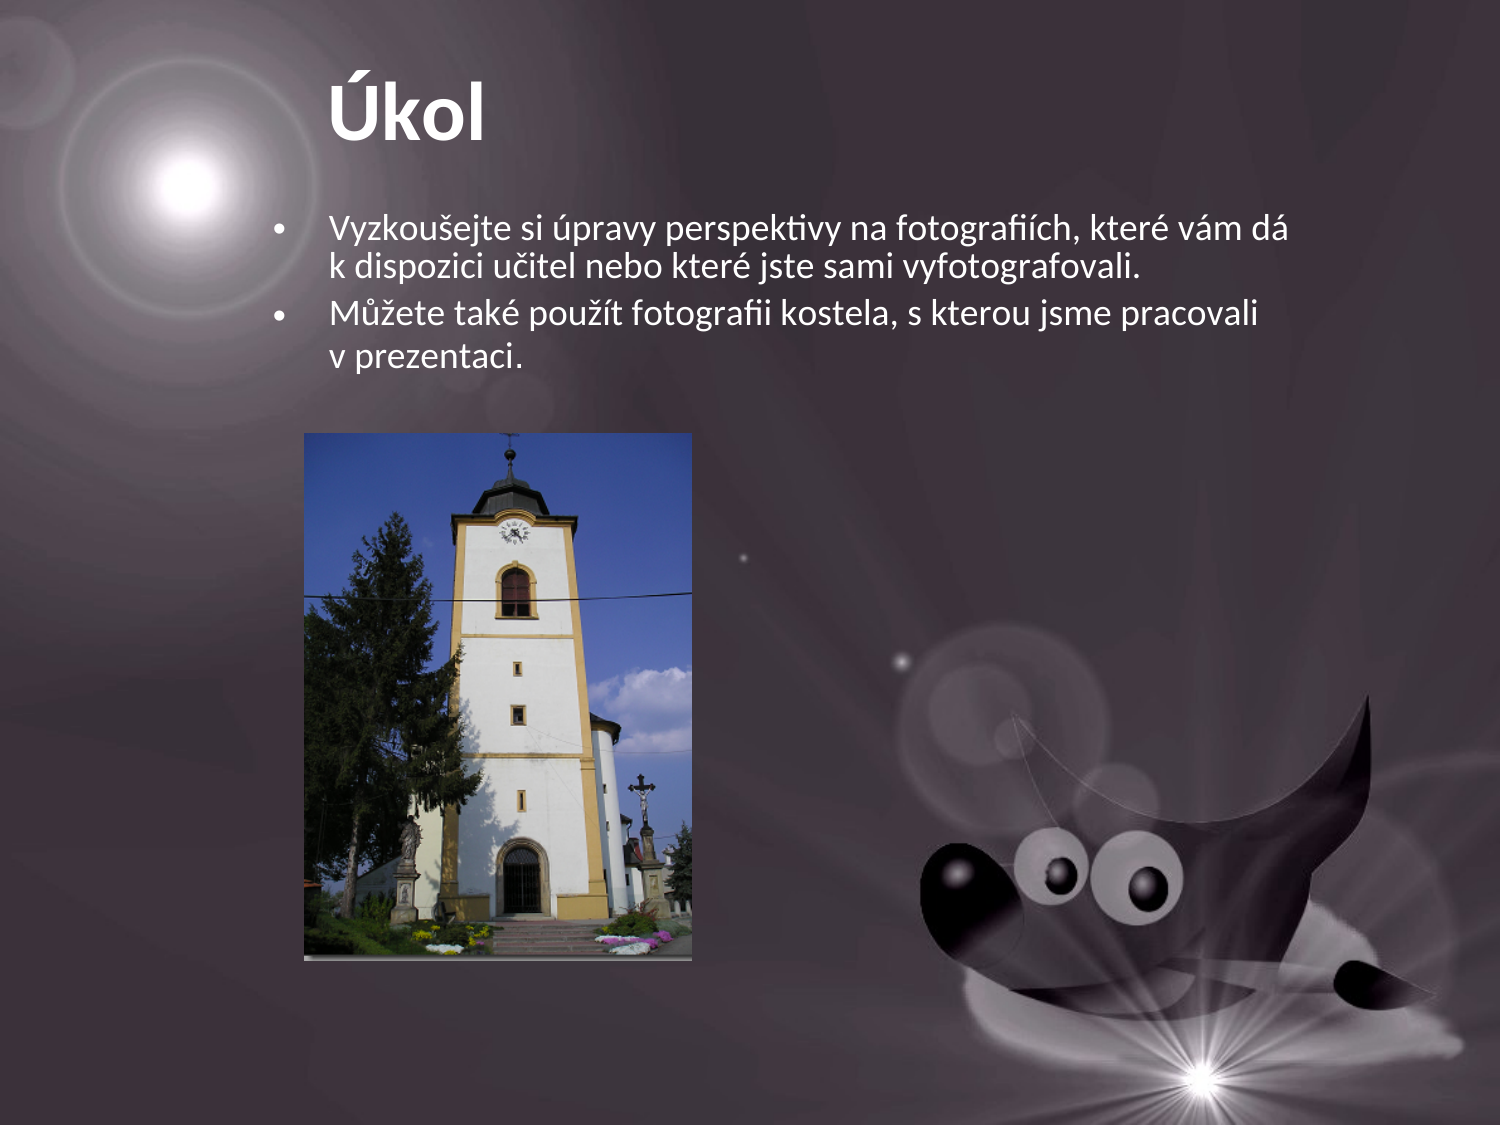

Úkol
# Vyzkoušejte si úpravy perspektivy na fotografiích, které vám dá k dispozici učitel nebo které jste sami vyfotografovali.
Můžete také použít fotografii kostela, s kterou jsme pracovali
v prezentaci.